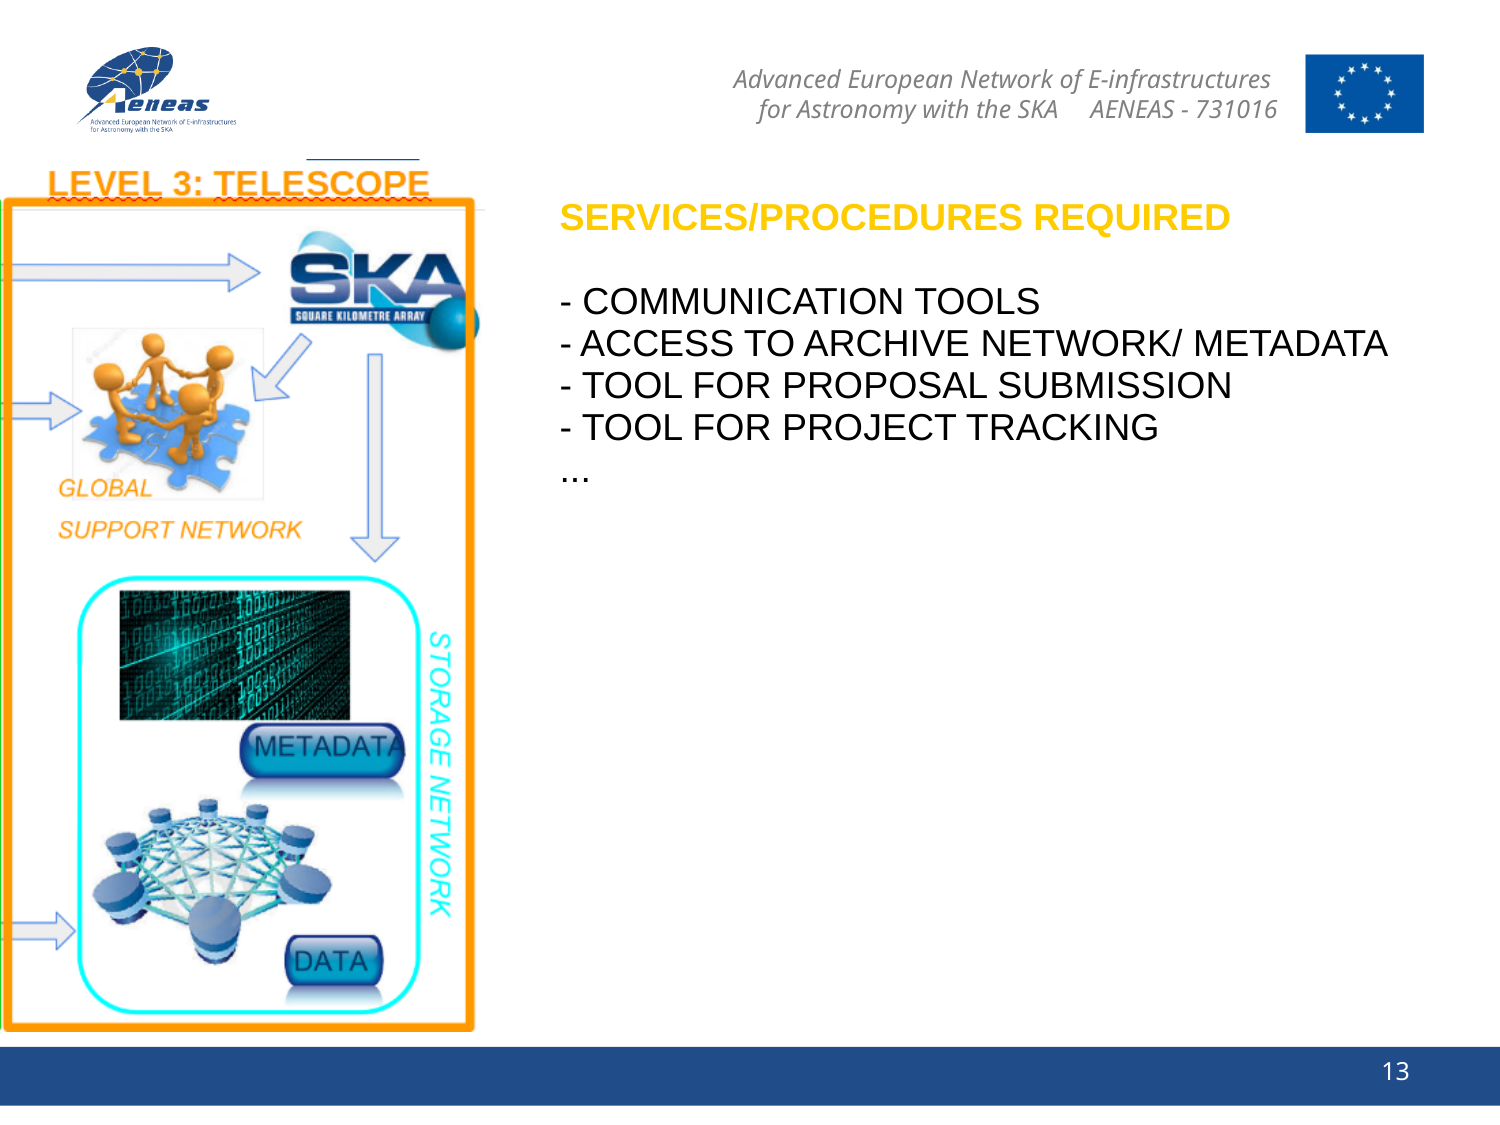

SERVICES/PROCEDURES REQUIRED
- COMMUNICATION TOOLS
- ACCESS TO ARCHIVE NETWORK/ METADATA
- TOOL FOR PROPOSAL SUBMISSION
- TOOL FOR PROJECT TRACKING
...
13